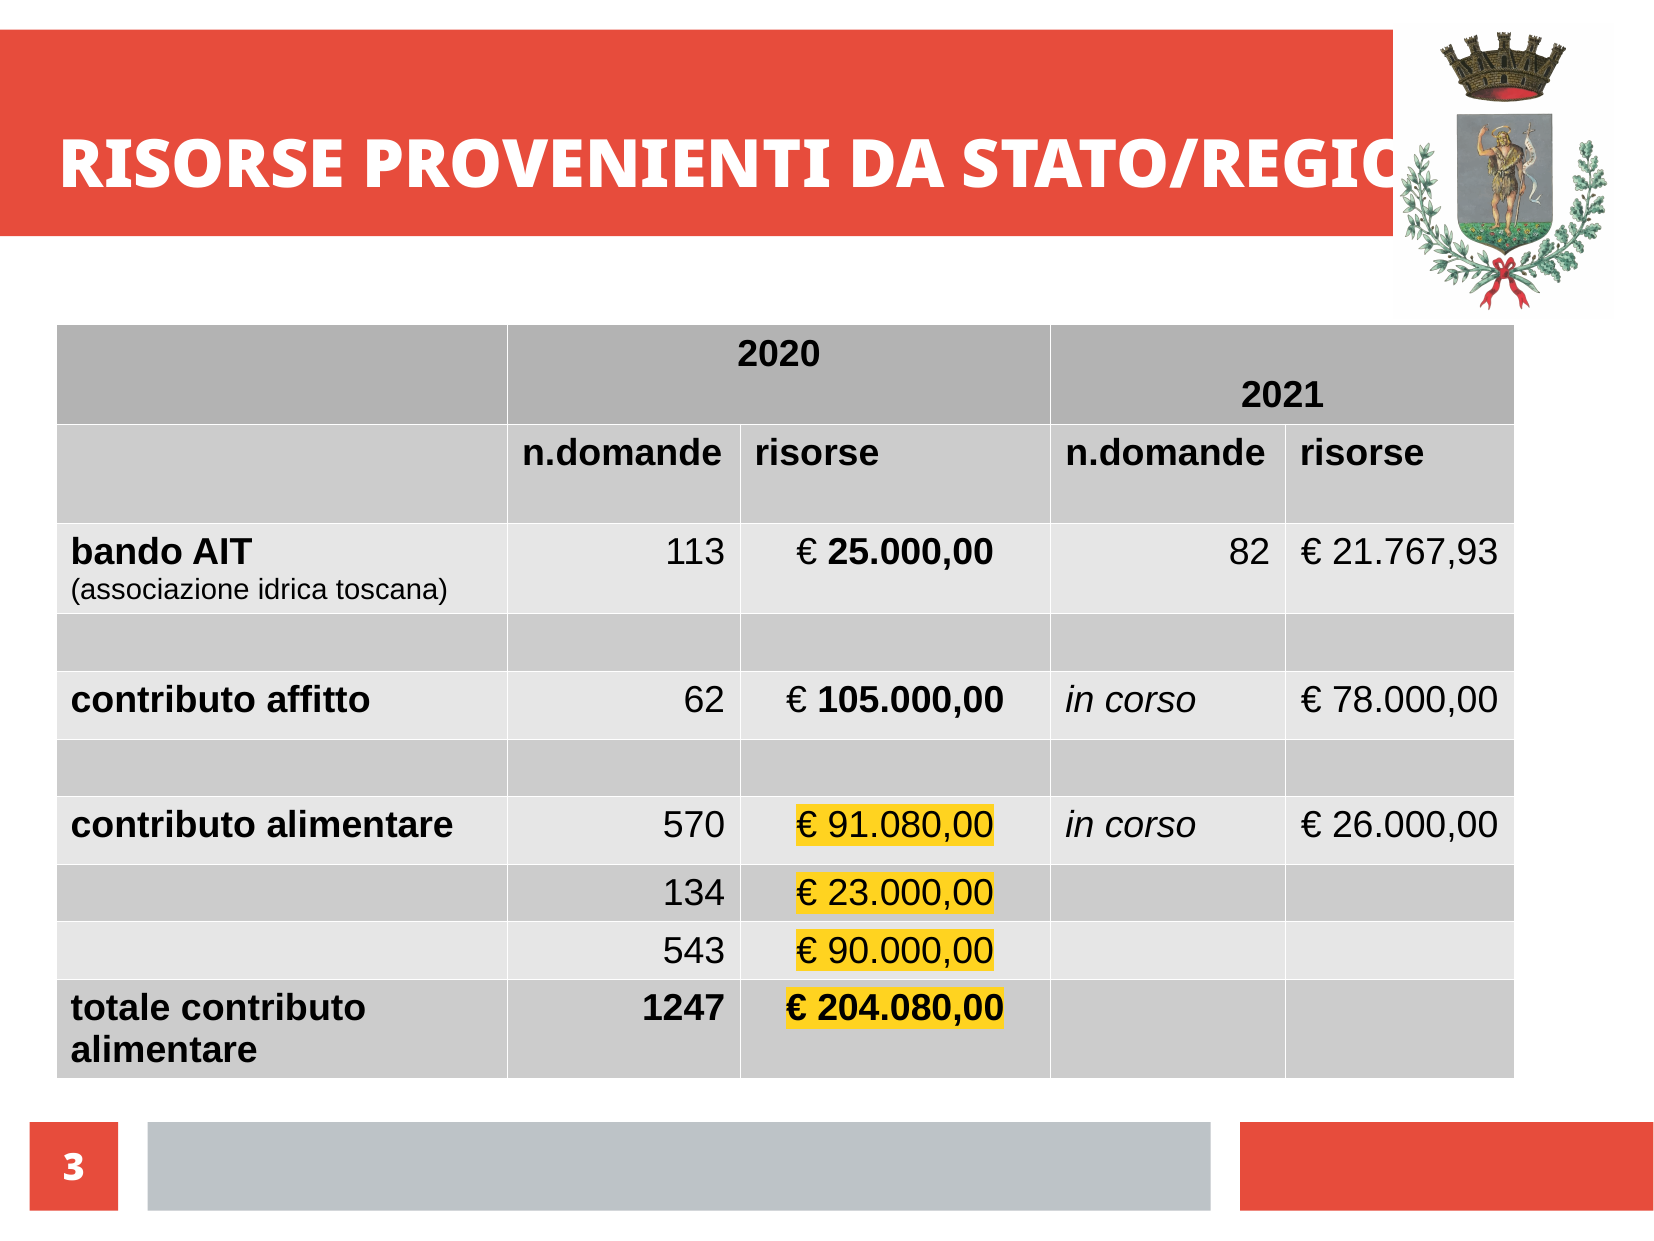

# RISORSE PROVENIENTI DA STATO/REGIONE
| | 2020 | | 2021 | |
| --- | --- | --- | --- | --- |
| | n.domande | risorse | n.domande | risorse |
| bando AIT (associazione idrica toscana) | 113 | € 25.000,00 | 82 | € 21.767,93 |
| | | | | |
| contributo affitto | 62 | € 105.000,00 | in corso | € 78.000,00 |
| | | | | |
| contributo alimentare | 570 | € 91.080,00 | in corso | € 26.000,00 |
| | 134 | € 23.000,00 | | |
| | 543 | € 90.000,00 | | |
| totale contributo alimentare | 1247 | € 204.080,00 | | |
3